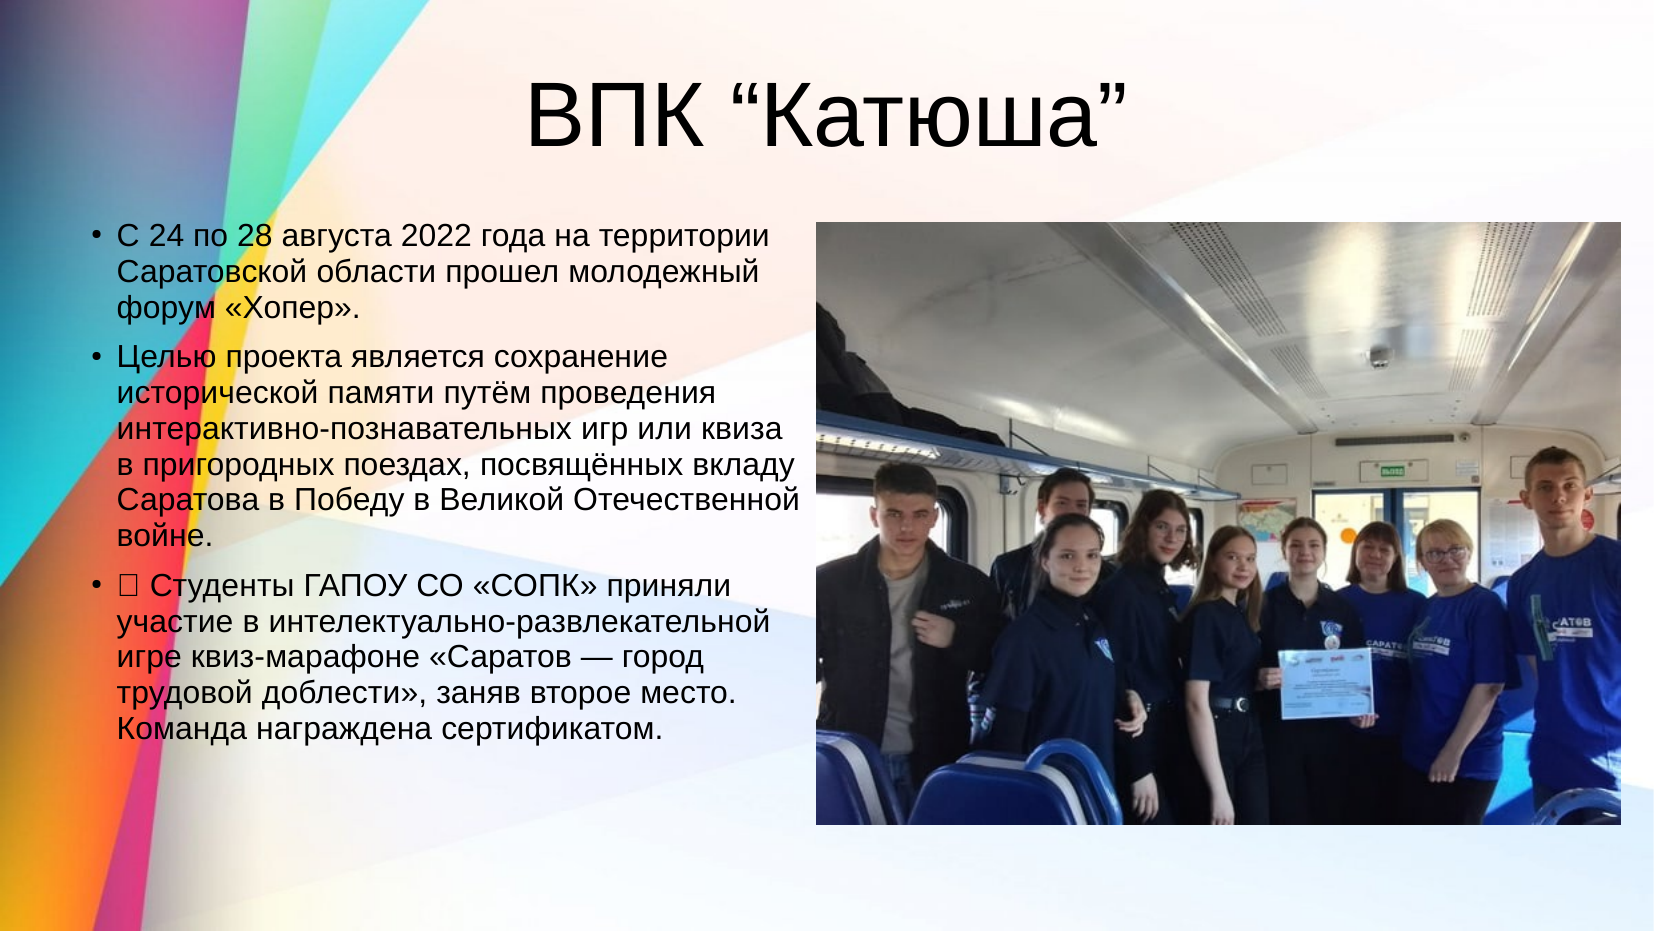

# ВПК “Катюша”
С 24 по 28 августа 2022 года на территории Саратовской области прошел молодежный форум «Хопер».
Целью проекта является сохранение исторической памяти путём проведения интерактивно-познавательных игр или квиза в пригородных поездах, посвящённых вкладу Саратова в Победу в Великой Отечественной войне.
👥 Студенты ГАПОУ СО «СОПК» приняли участие в интелектуально-развлекательной игре квиз-марафоне «Саратов — город трудовой доблести», заняв второе место. Команда награждена сертификатом.